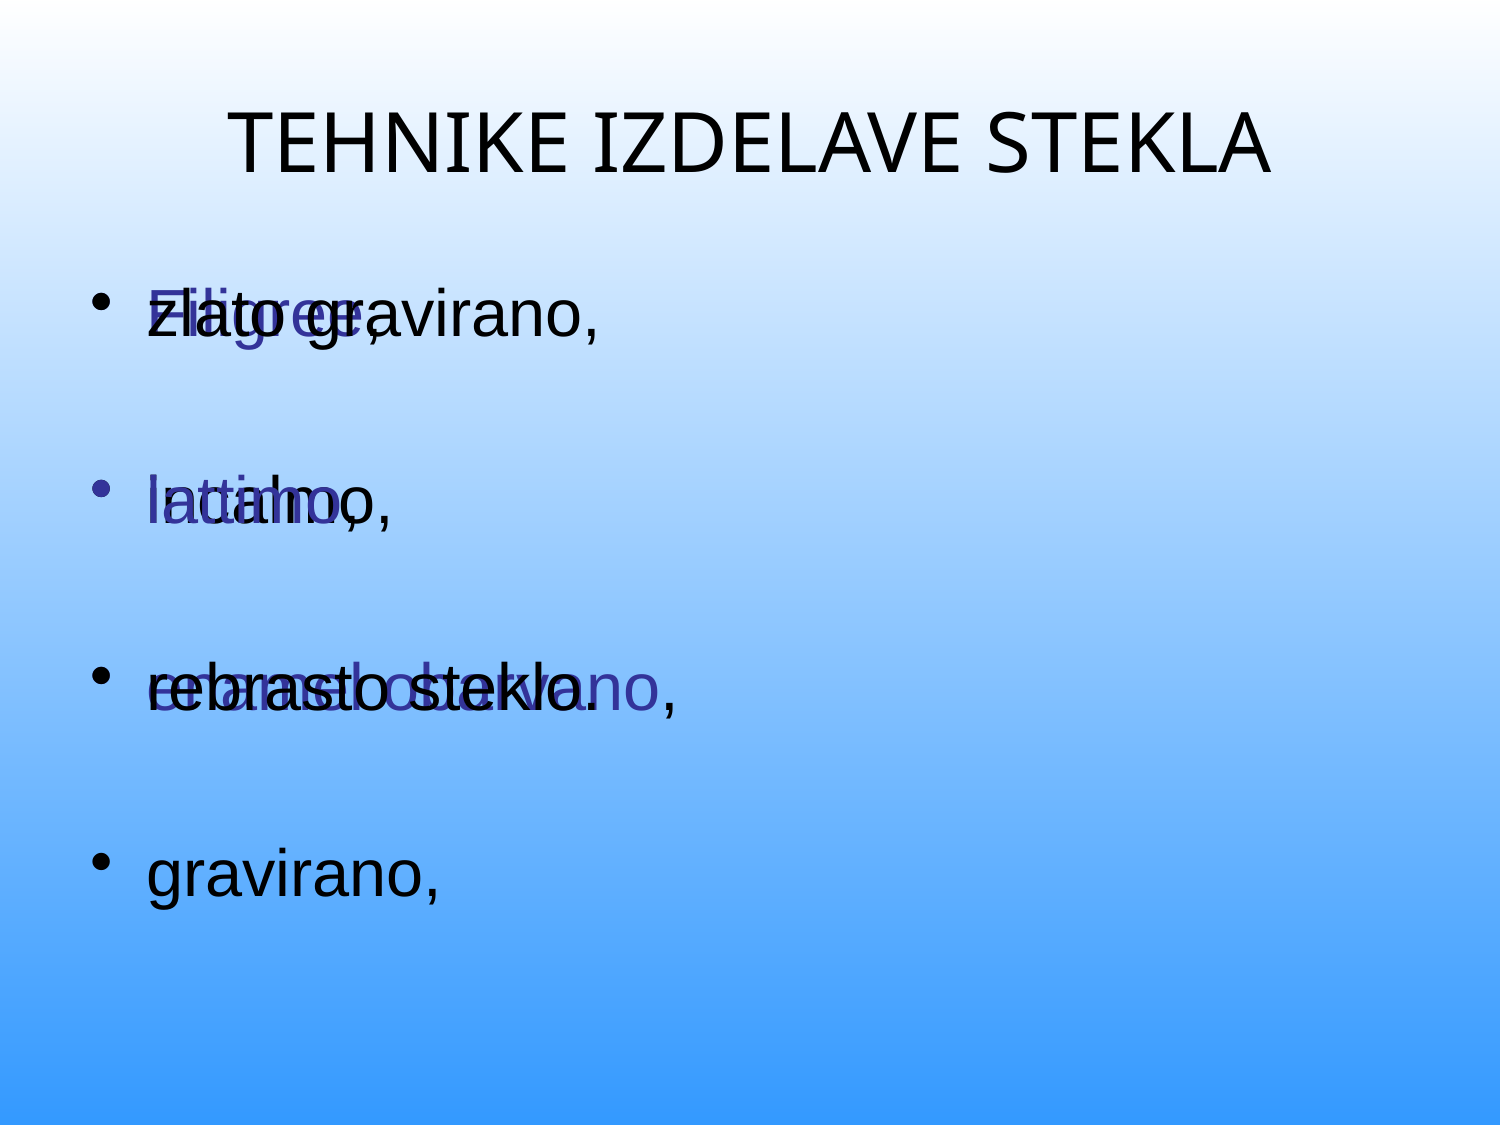

# TEHNIKE IZDELAVE STEKLA
Filigree,
incalmo,
enamel obarvano,
gravirano,
zlato gravirano,
lattimo,
rebrasto steklo.